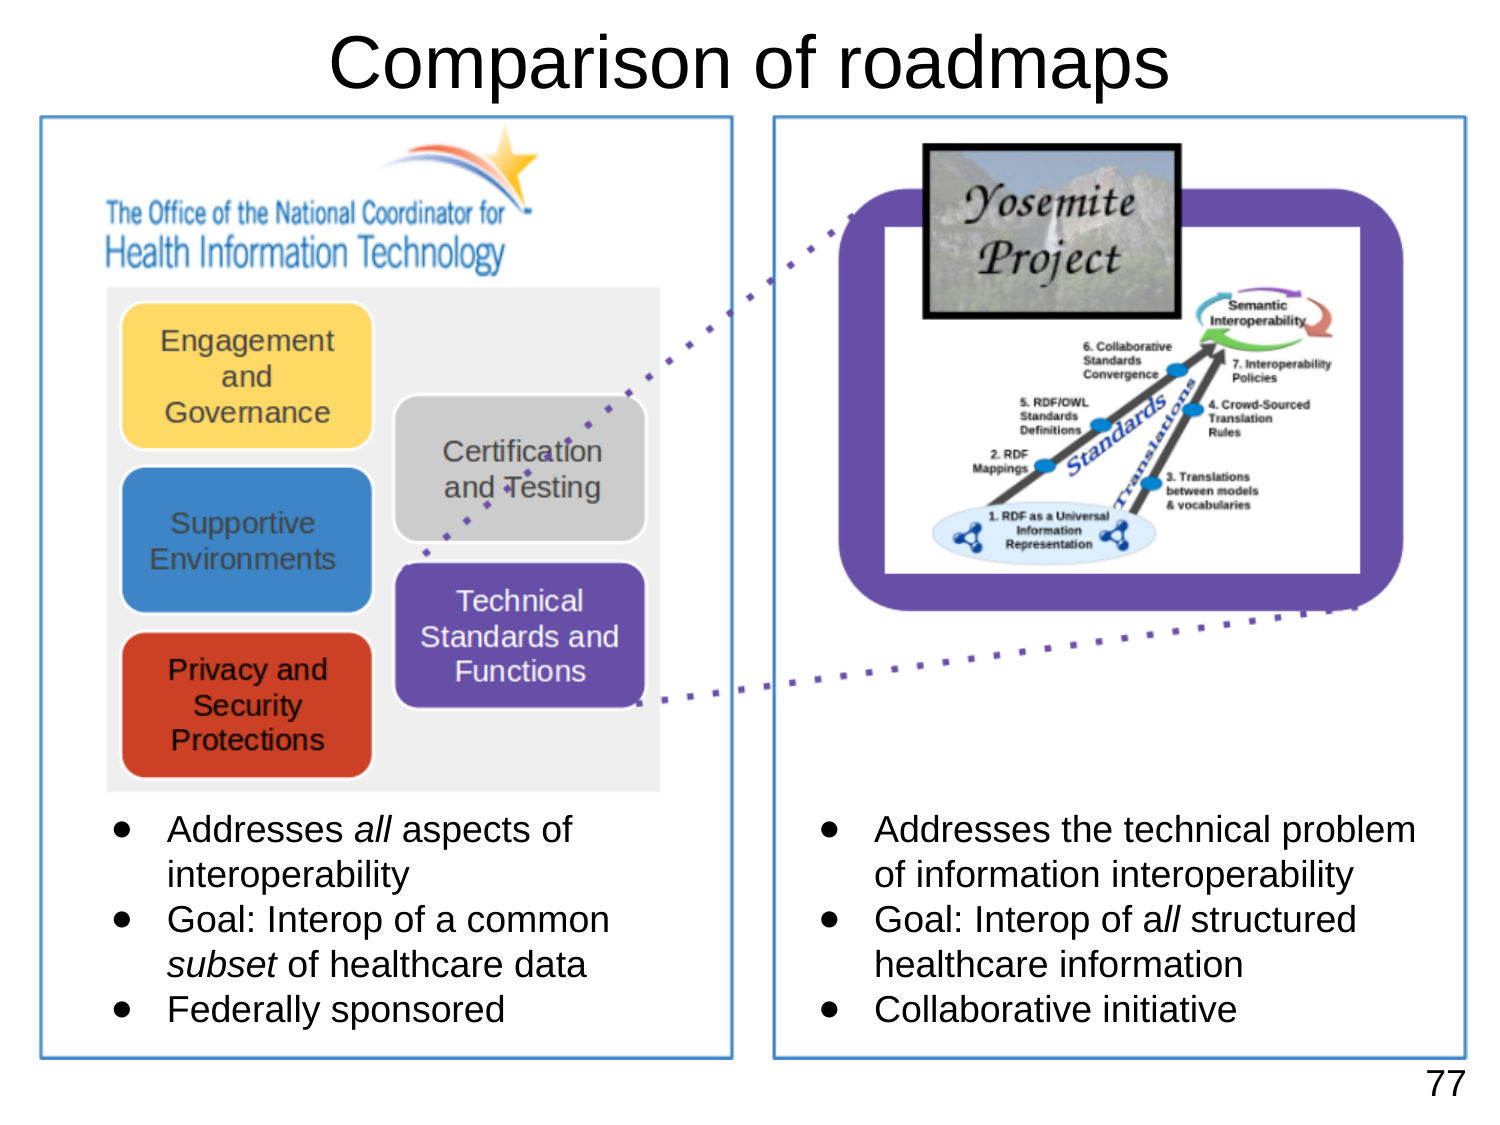

# Comparison of roadmaps
Addresses all aspects of interoperability
Goal: Interop of a common subset of healthcare data
Federally sponsored
Addresses the technical problem of information interoperability
Goal: Interop of all structured healthcare information
Collaborative initiative
77